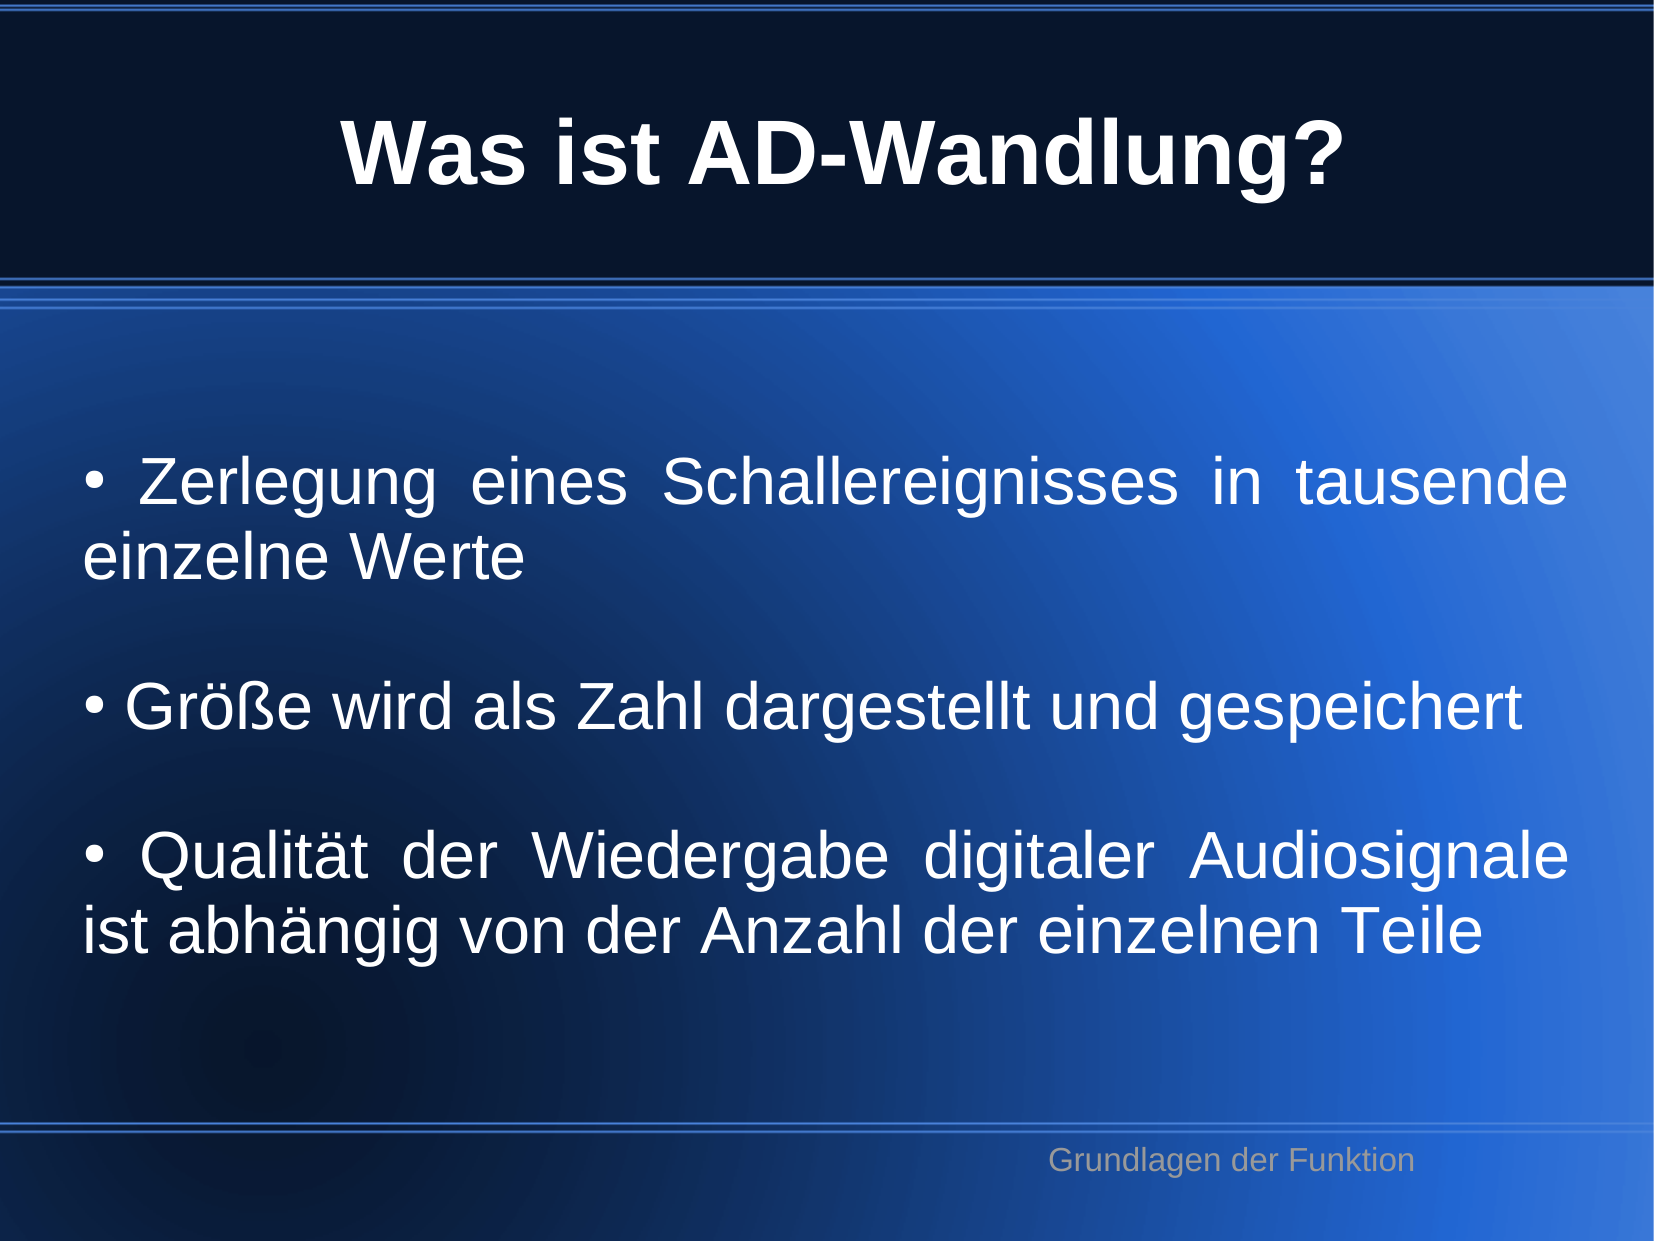

# Was ist AD-Wandlung?
 Zerlegung eines Schallereignisses in tausende einzelne Werte
 Größe wird als Zahl dargestellt und gespeichert
 Qualität der Wiedergabe digitaler Audiosignale ist abhängig von der Anzahl der einzelnen Teile
Grundlagen der Funktion